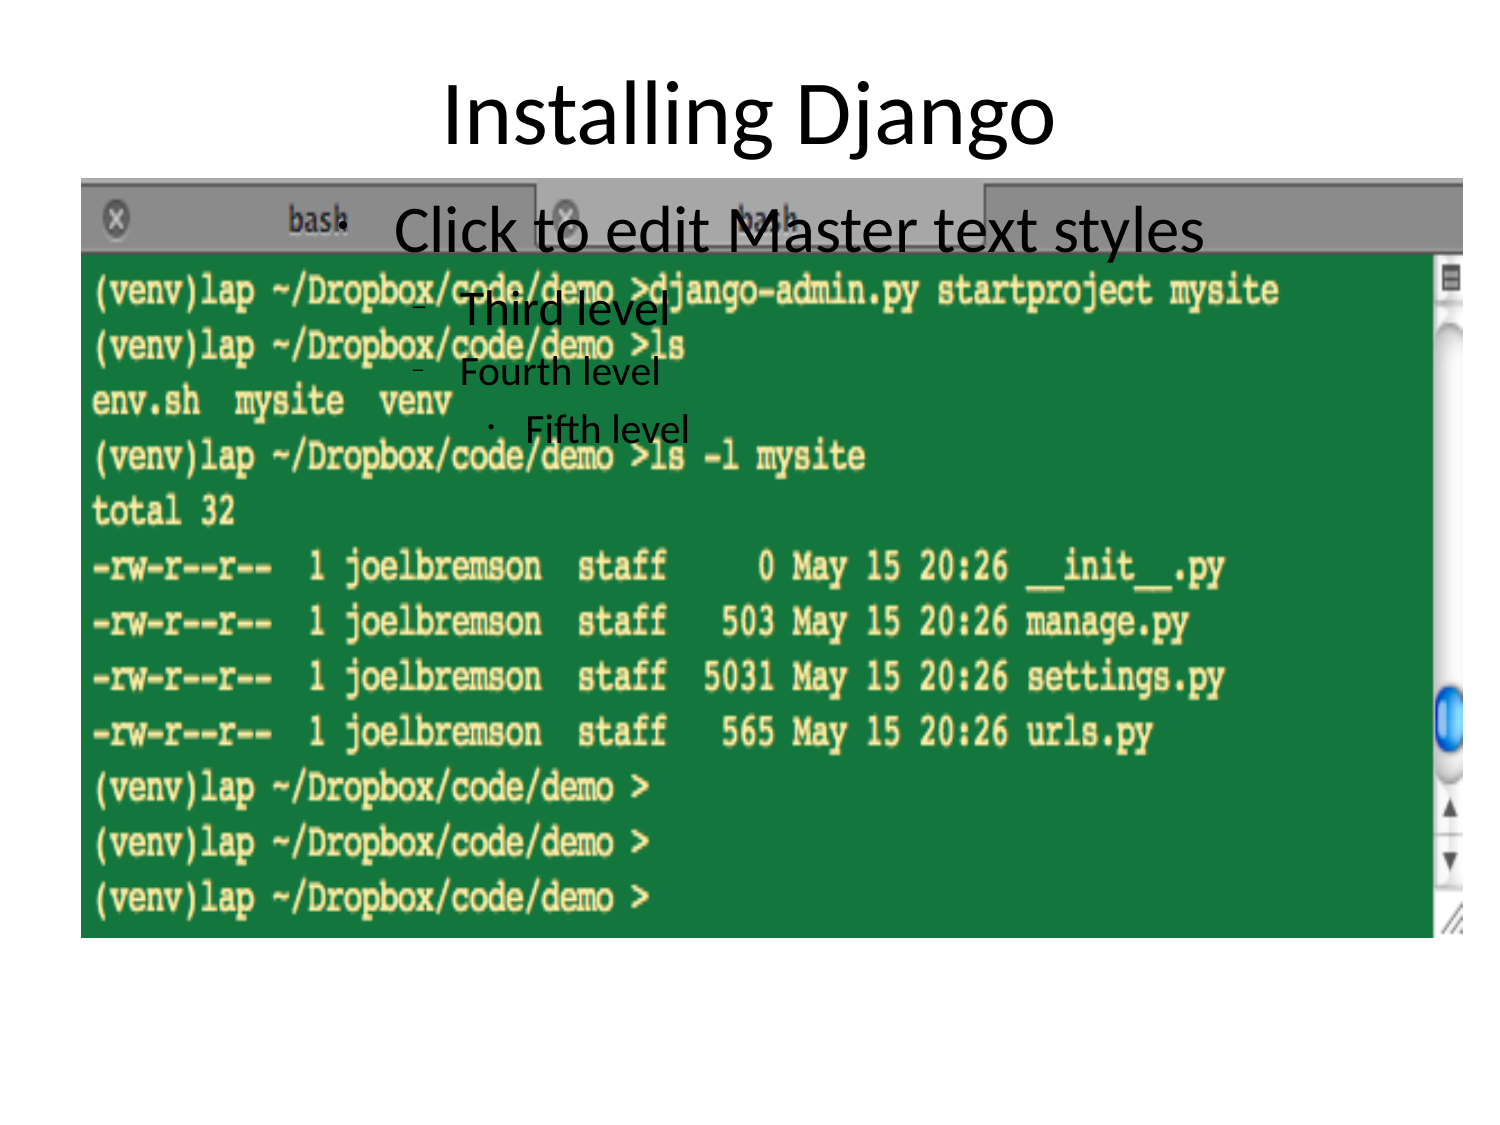

# Installing Django
Click to edit Master text styles
Third level
Fourth level
Fifth level